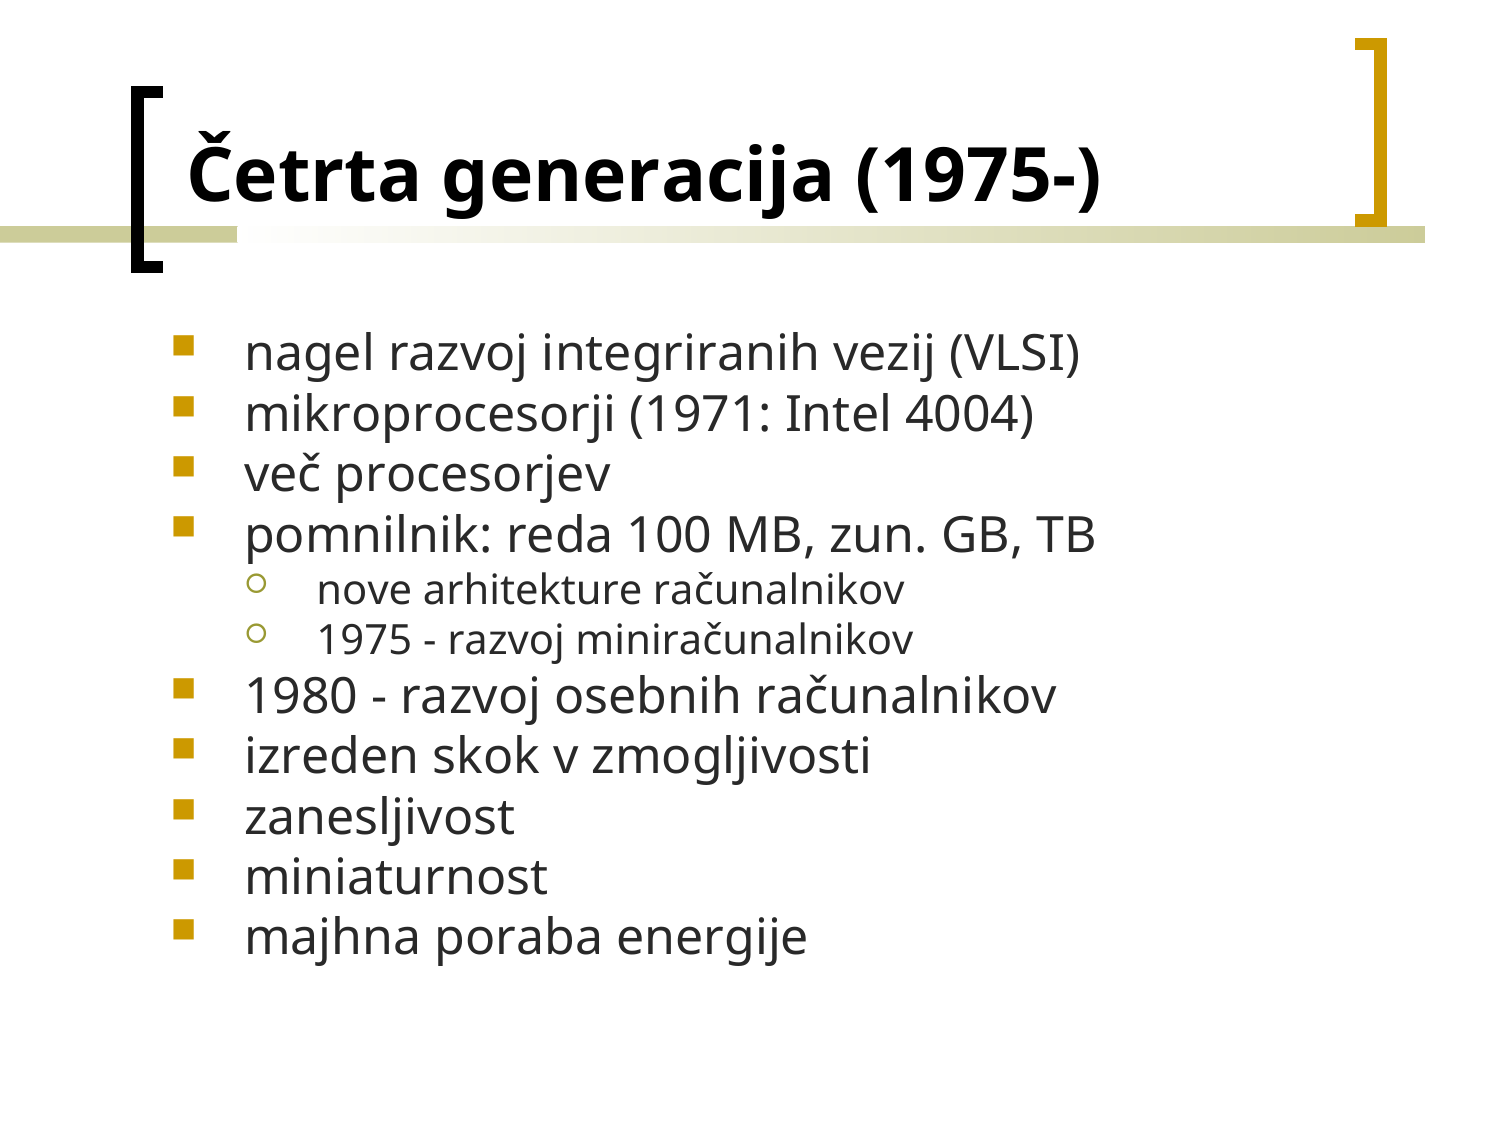

# Četrta generacija (1975-)
nagel razvoj integriranih vezij (VLSI)
mikroprocesorji (1971: Intel 4004)
več procesorjev
pomnilnik: reda 100 MB, zun. GB, TB
nove arhitekture računalnikov
1975 - razvoj miniračunalnikov
1980 - razvoj osebnih računalnikov
izreden skok v zmogljivosti
zanesljivost
miniaturnost
majhna poraba energije